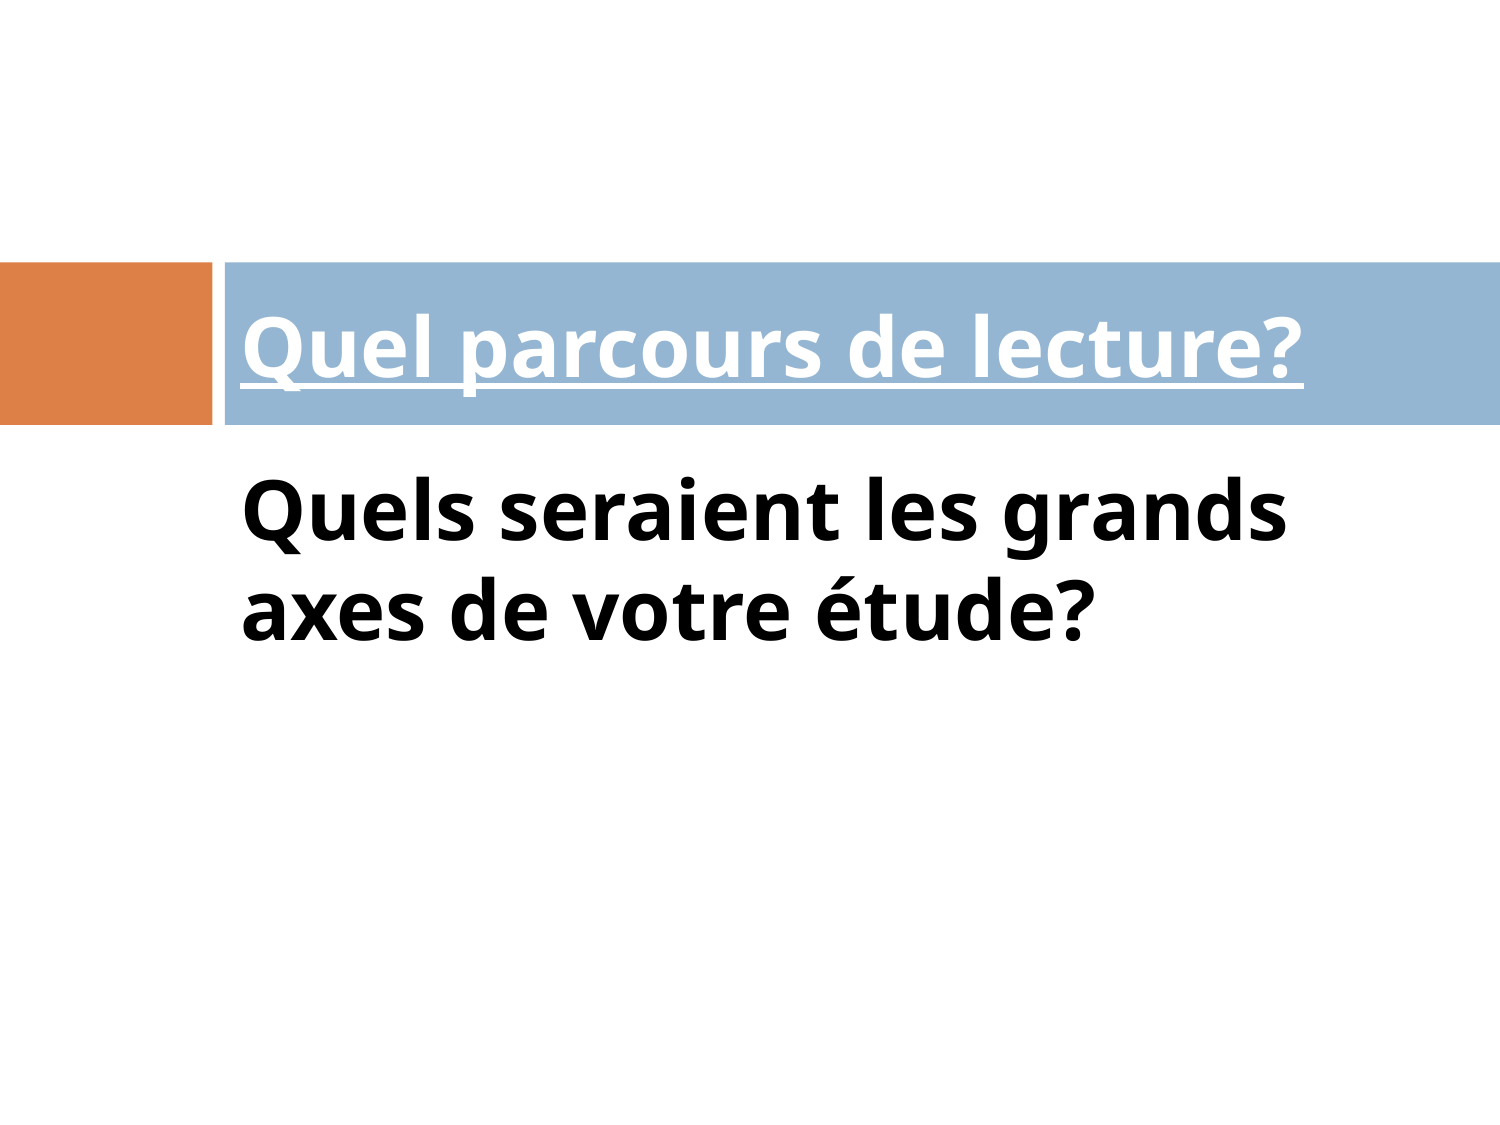

Quel parcours de lecture?
# Quels seraient les grands axes de votre étude?